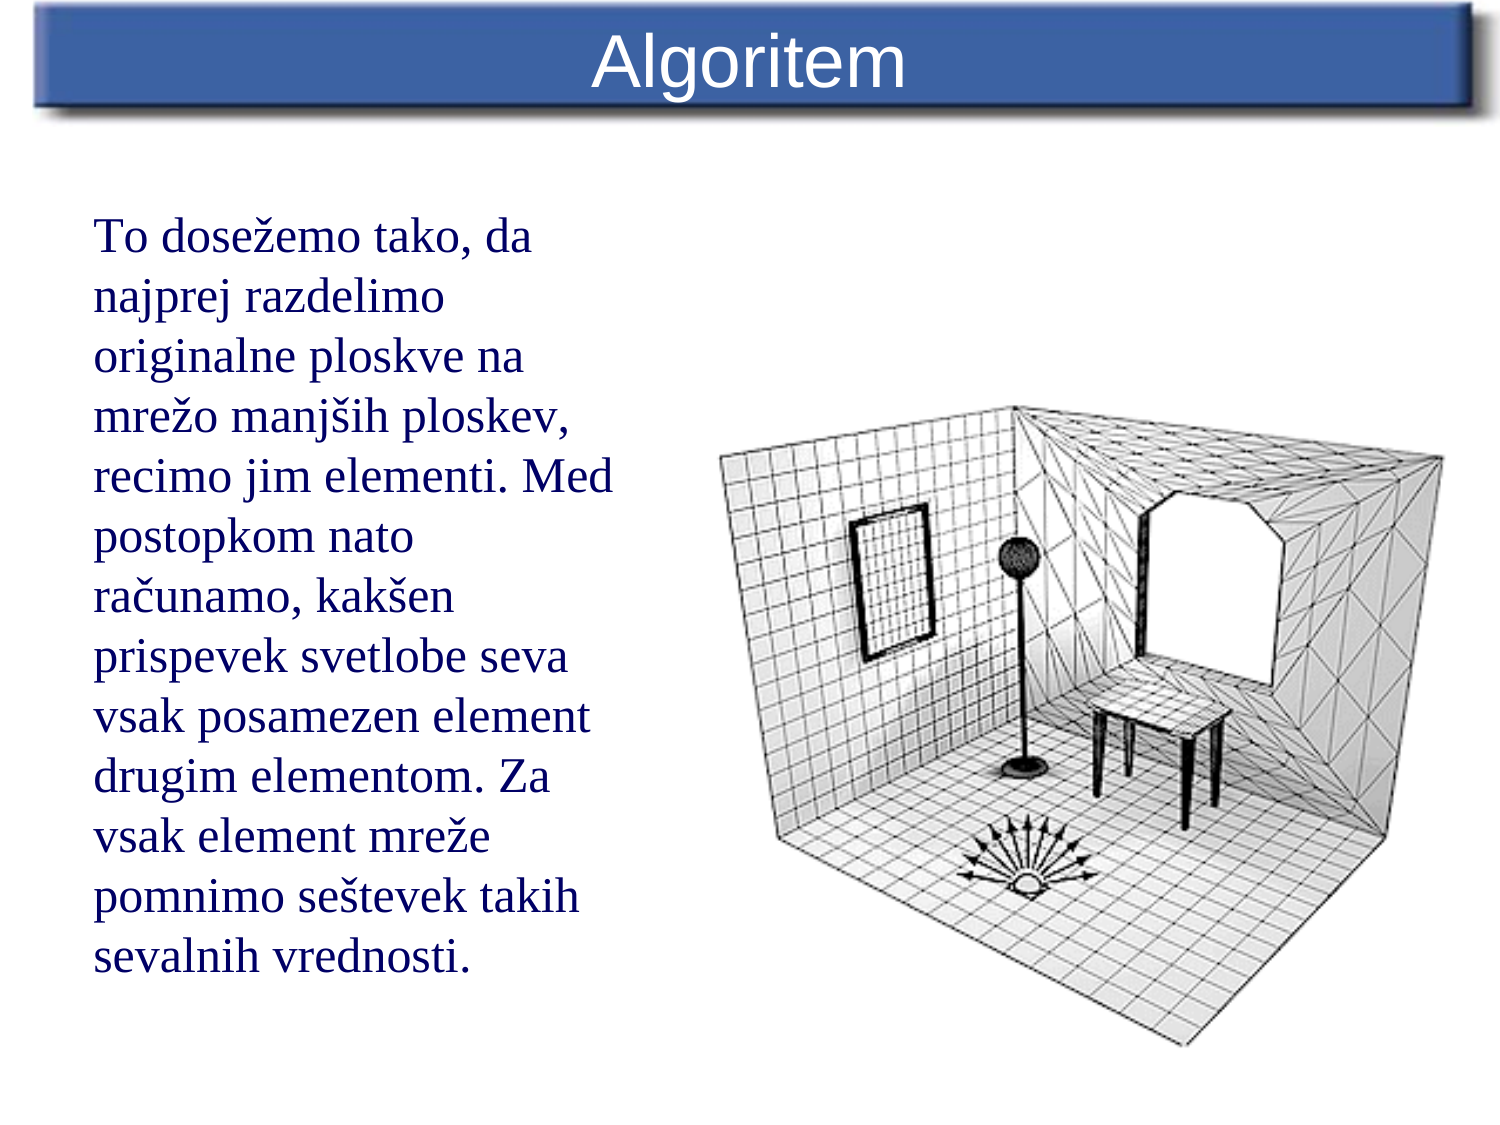

# Algoritem
To dosežemo tako, da najprej razdelimo originalne ploskve na mrežo manjših ploskev, recimo jim elementi. Med postopkom nato računamo, kakšen prispevek svetlobe seva vsak posamezen element drugim elementom. Za vsak element mreže pomnimo seštevek takih sevalnih vrednosti.